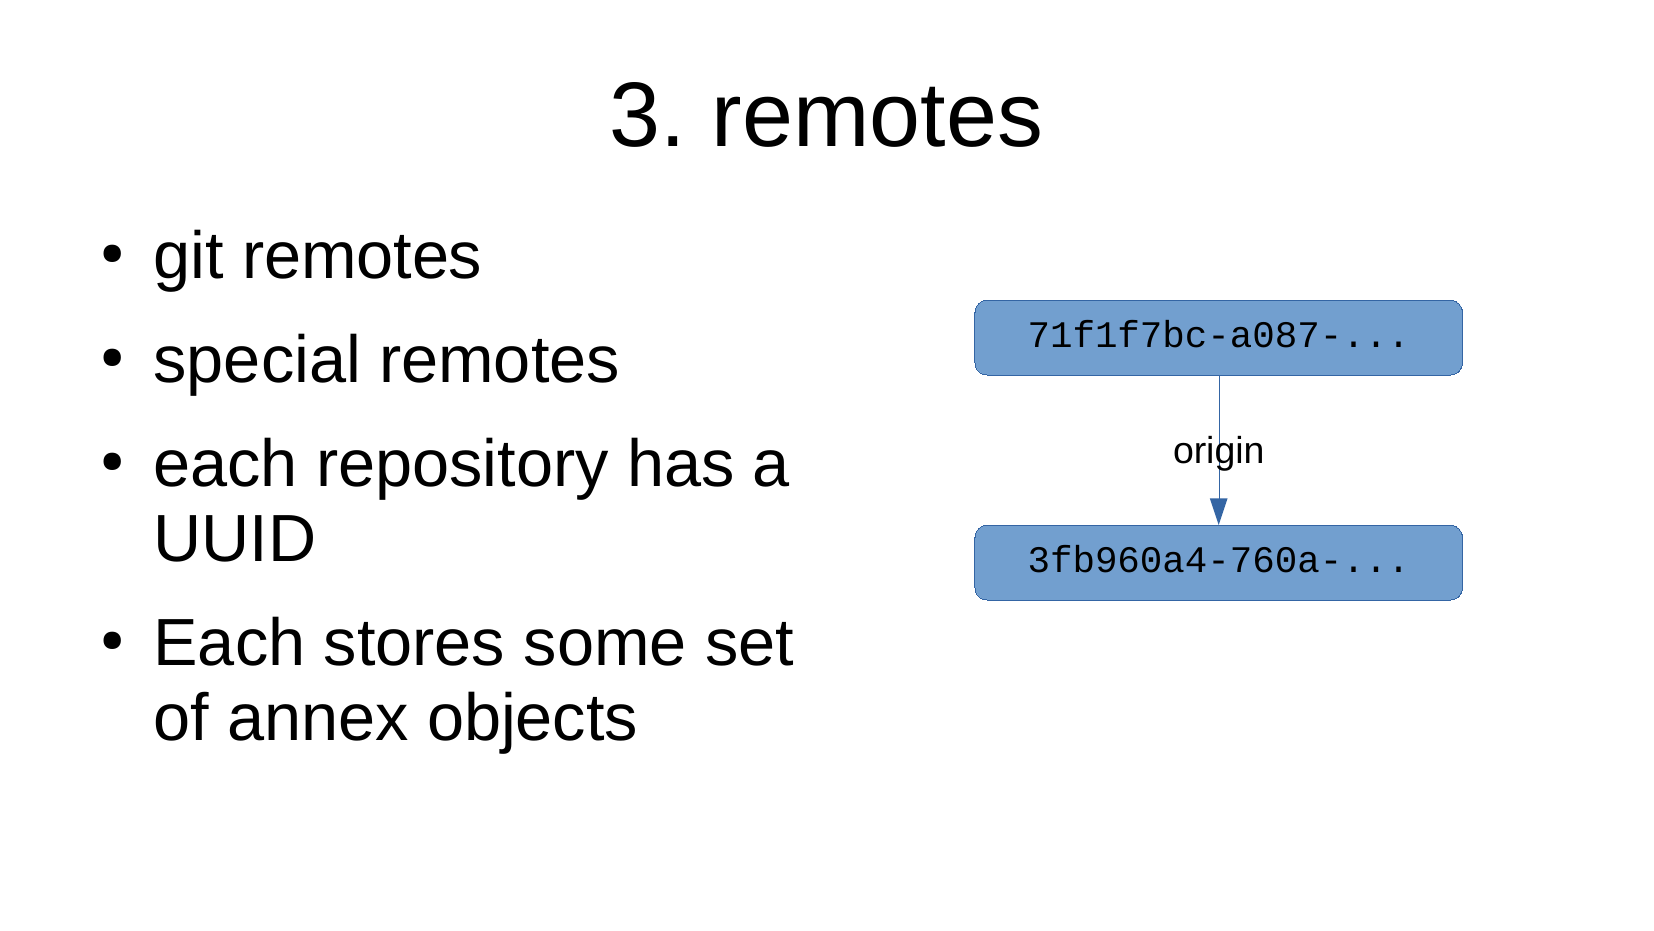

# 3. remotes
git remotes
special remotes
each repository has a UUID
Each stores some set of annex objects
71f1f7bc-a087-...
3fb960a4-760a-...